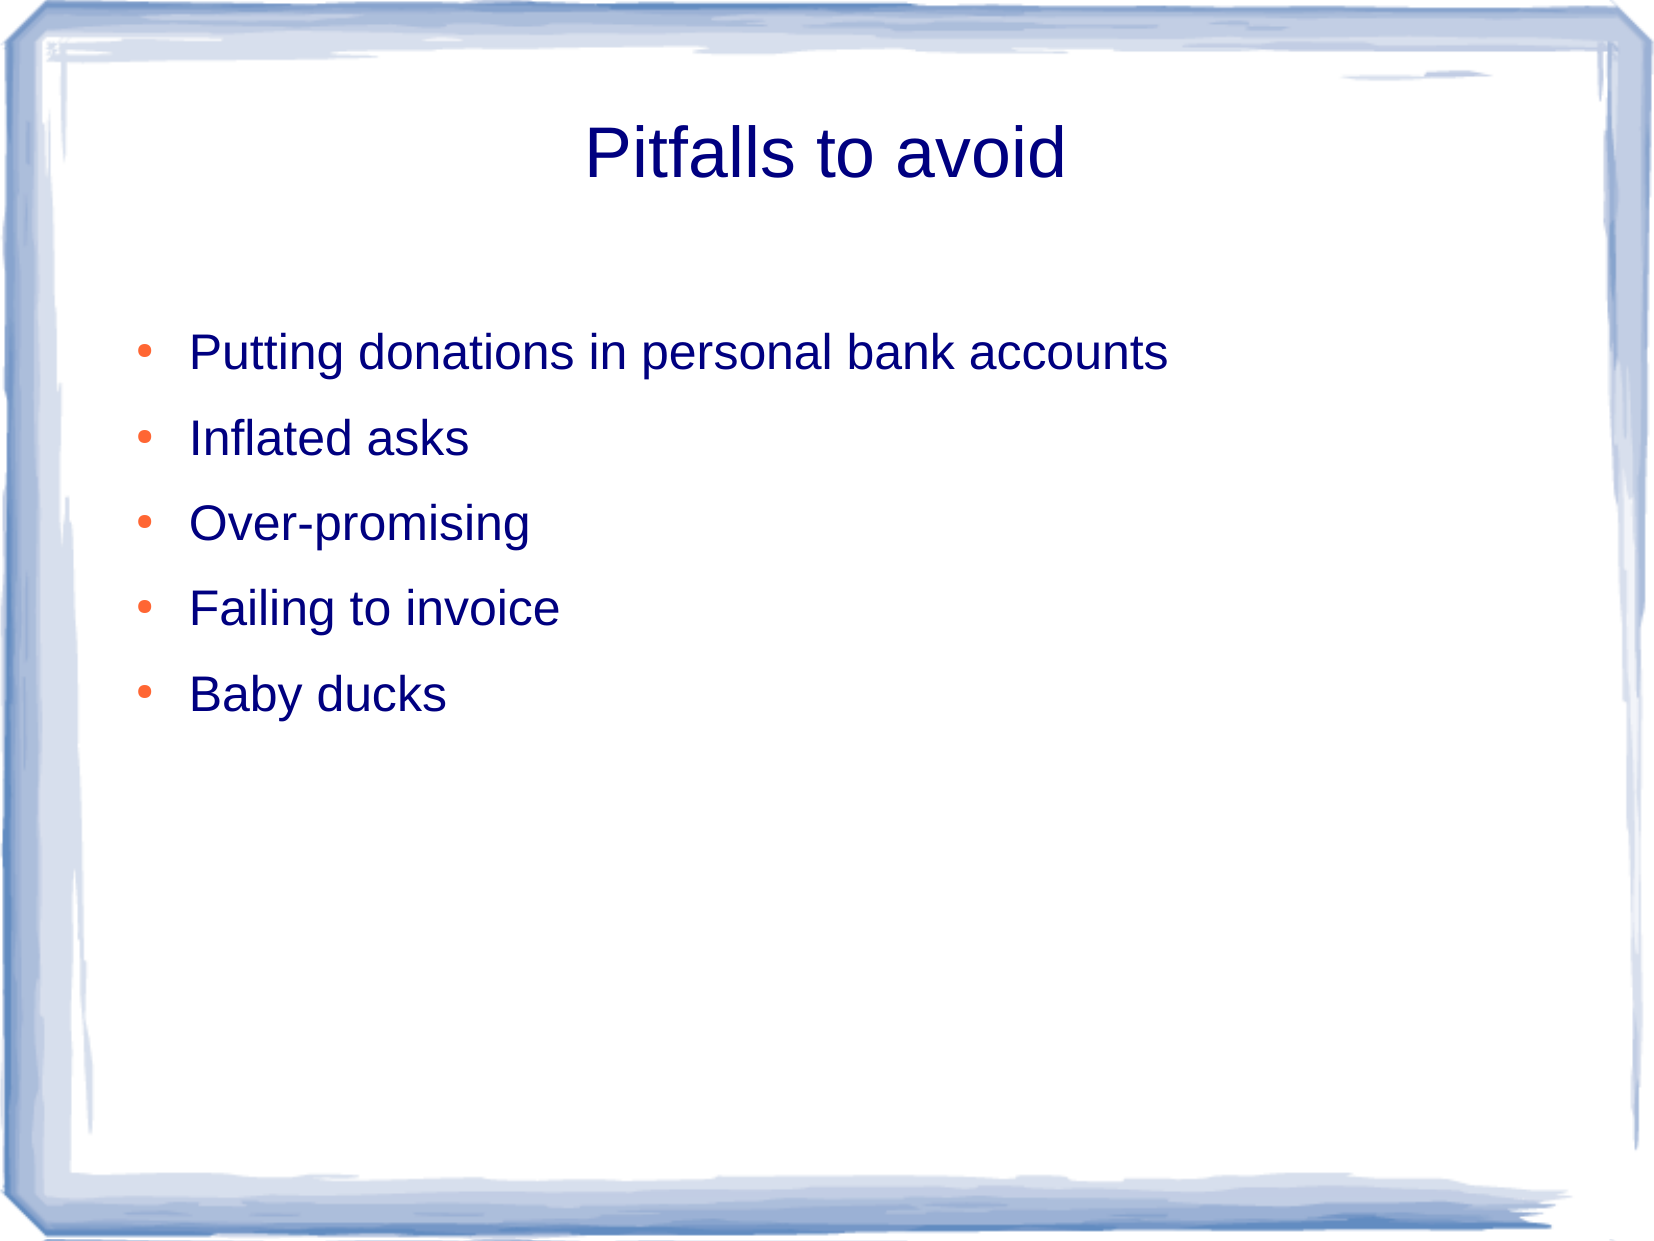

# Pitfalls to avoid
Putting donations in personal bank accounts
Inflated asks
Over-promising
Failing to invoice
Baby ducks